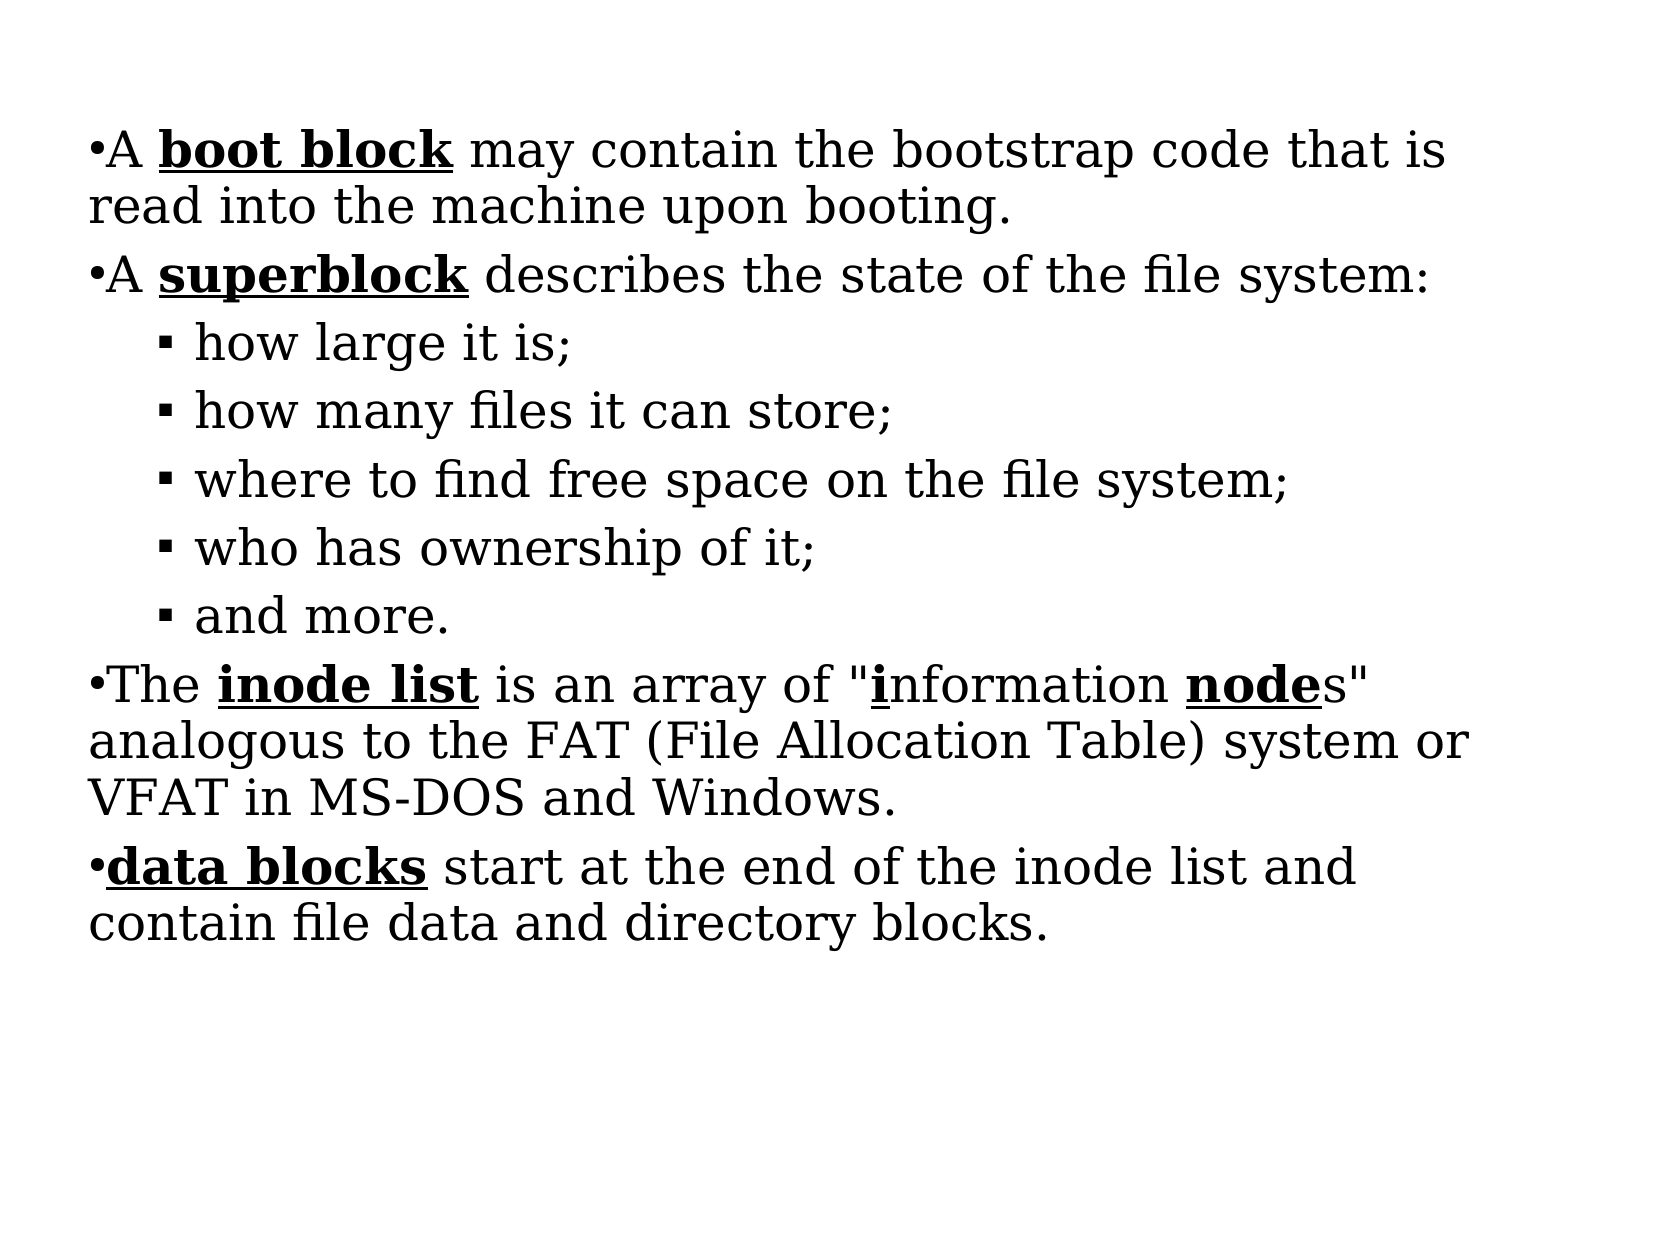

A boot block may contain the bootstrap code that is read into the machine upon booting.
A superblock describes the state of the file system:
how large it is;
how many files it can store;
where to find free space on the file system;
who has ownership of it;
and more.
The inode list is an array of "information nodes" analogous to the FAT (File Allocation Table) system or VFAT in MS-DOS and Windows.
data blocks start at the end of the inode list and contain file data and directory blocks.